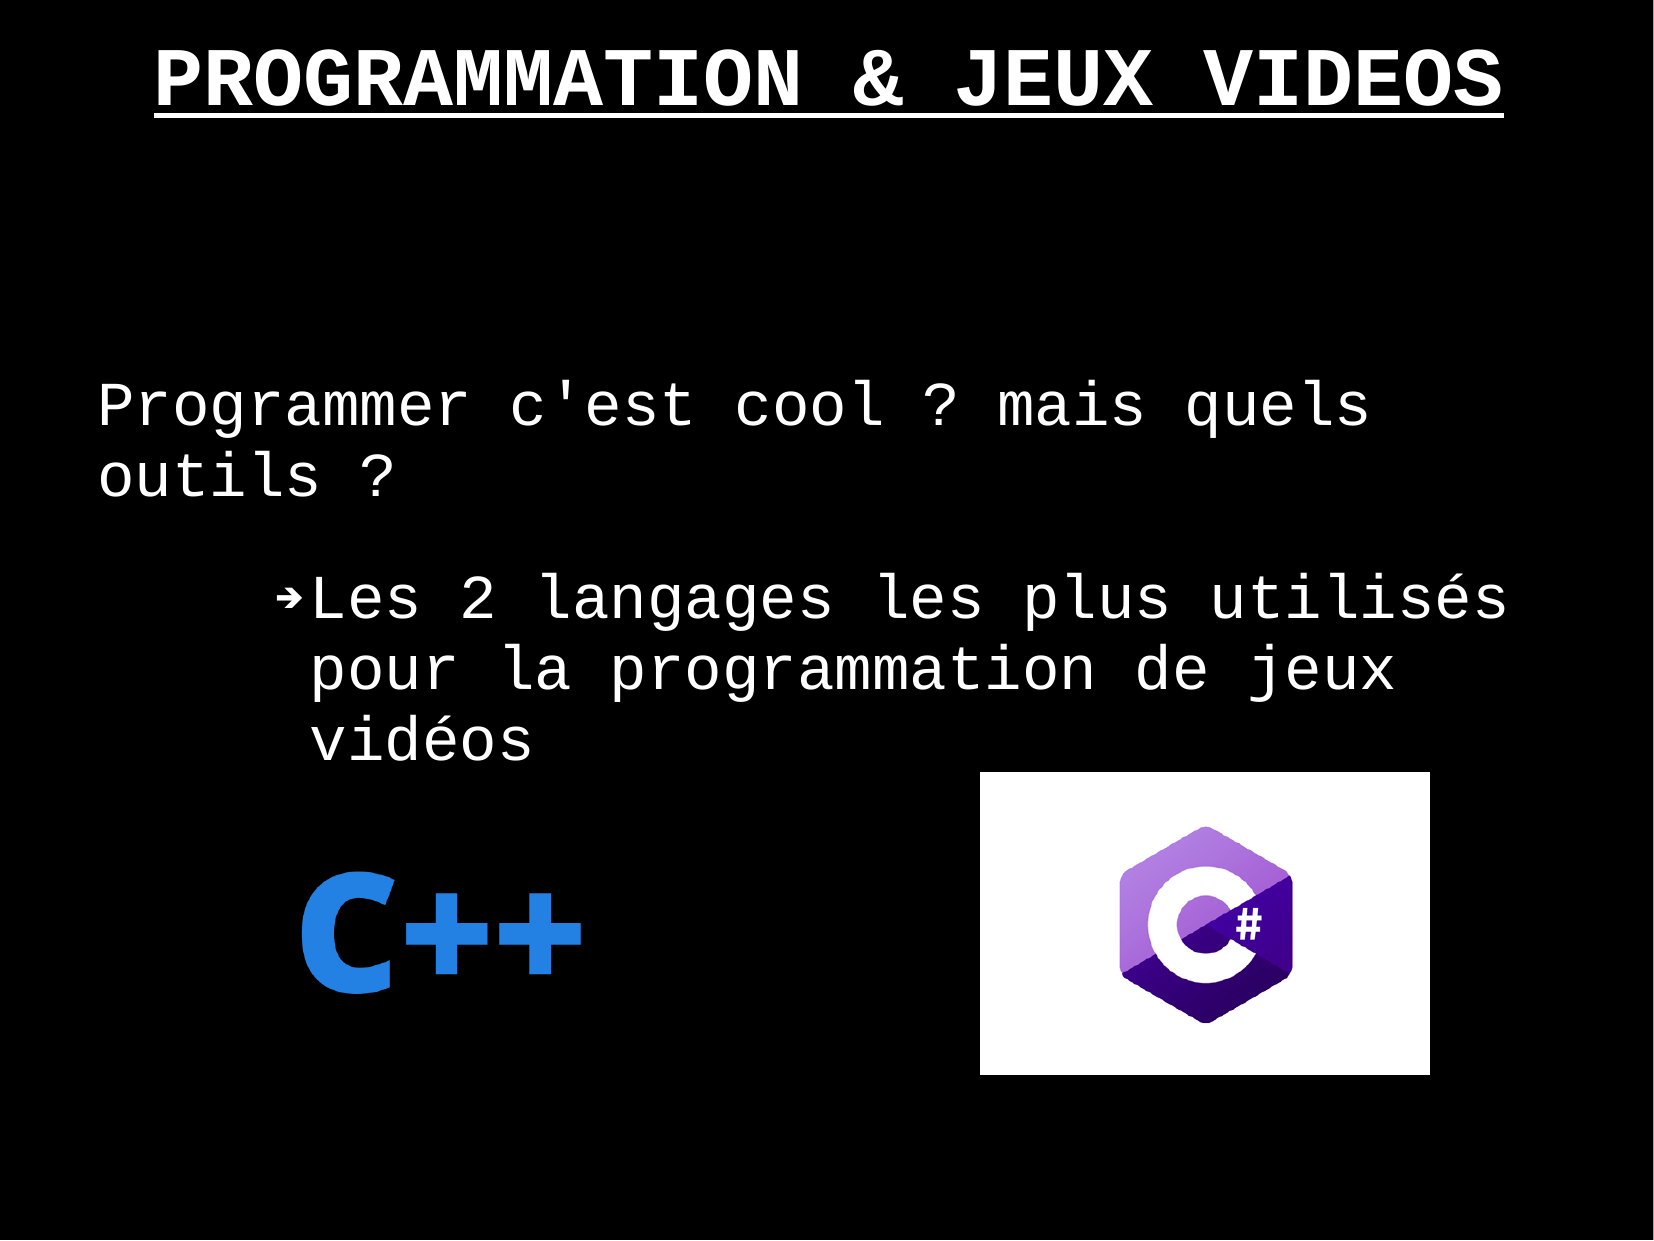

PROGRAMMATION & JEUX VIDEOS
Programmer c'est cool ? mais quels outils ?
Les 2 langages les plus utilisés pour la programmation de jeux vidéos